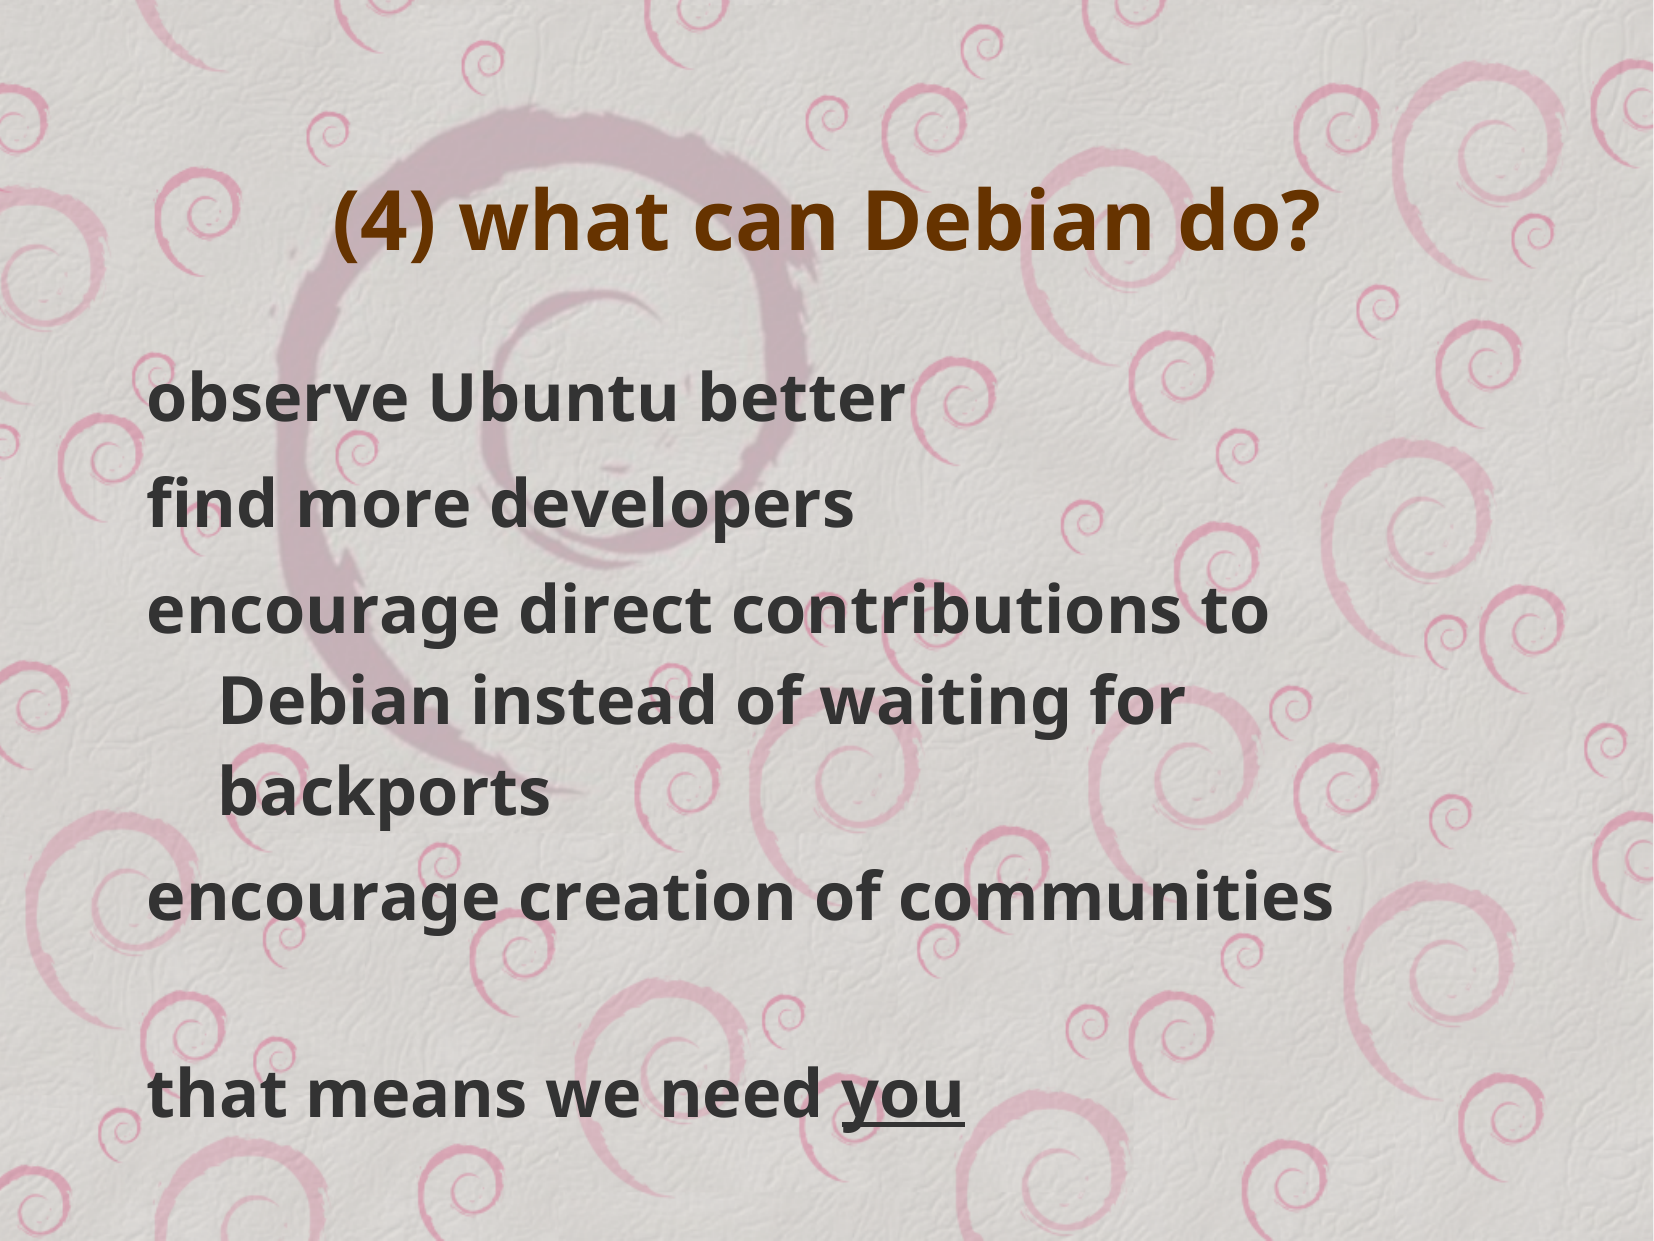

# (4) what can Debian do?
observe Ubuntu better
find more developers
encourage direct contributions to Debian instead of waiting for backports
encourage creation of communities
that means we need you